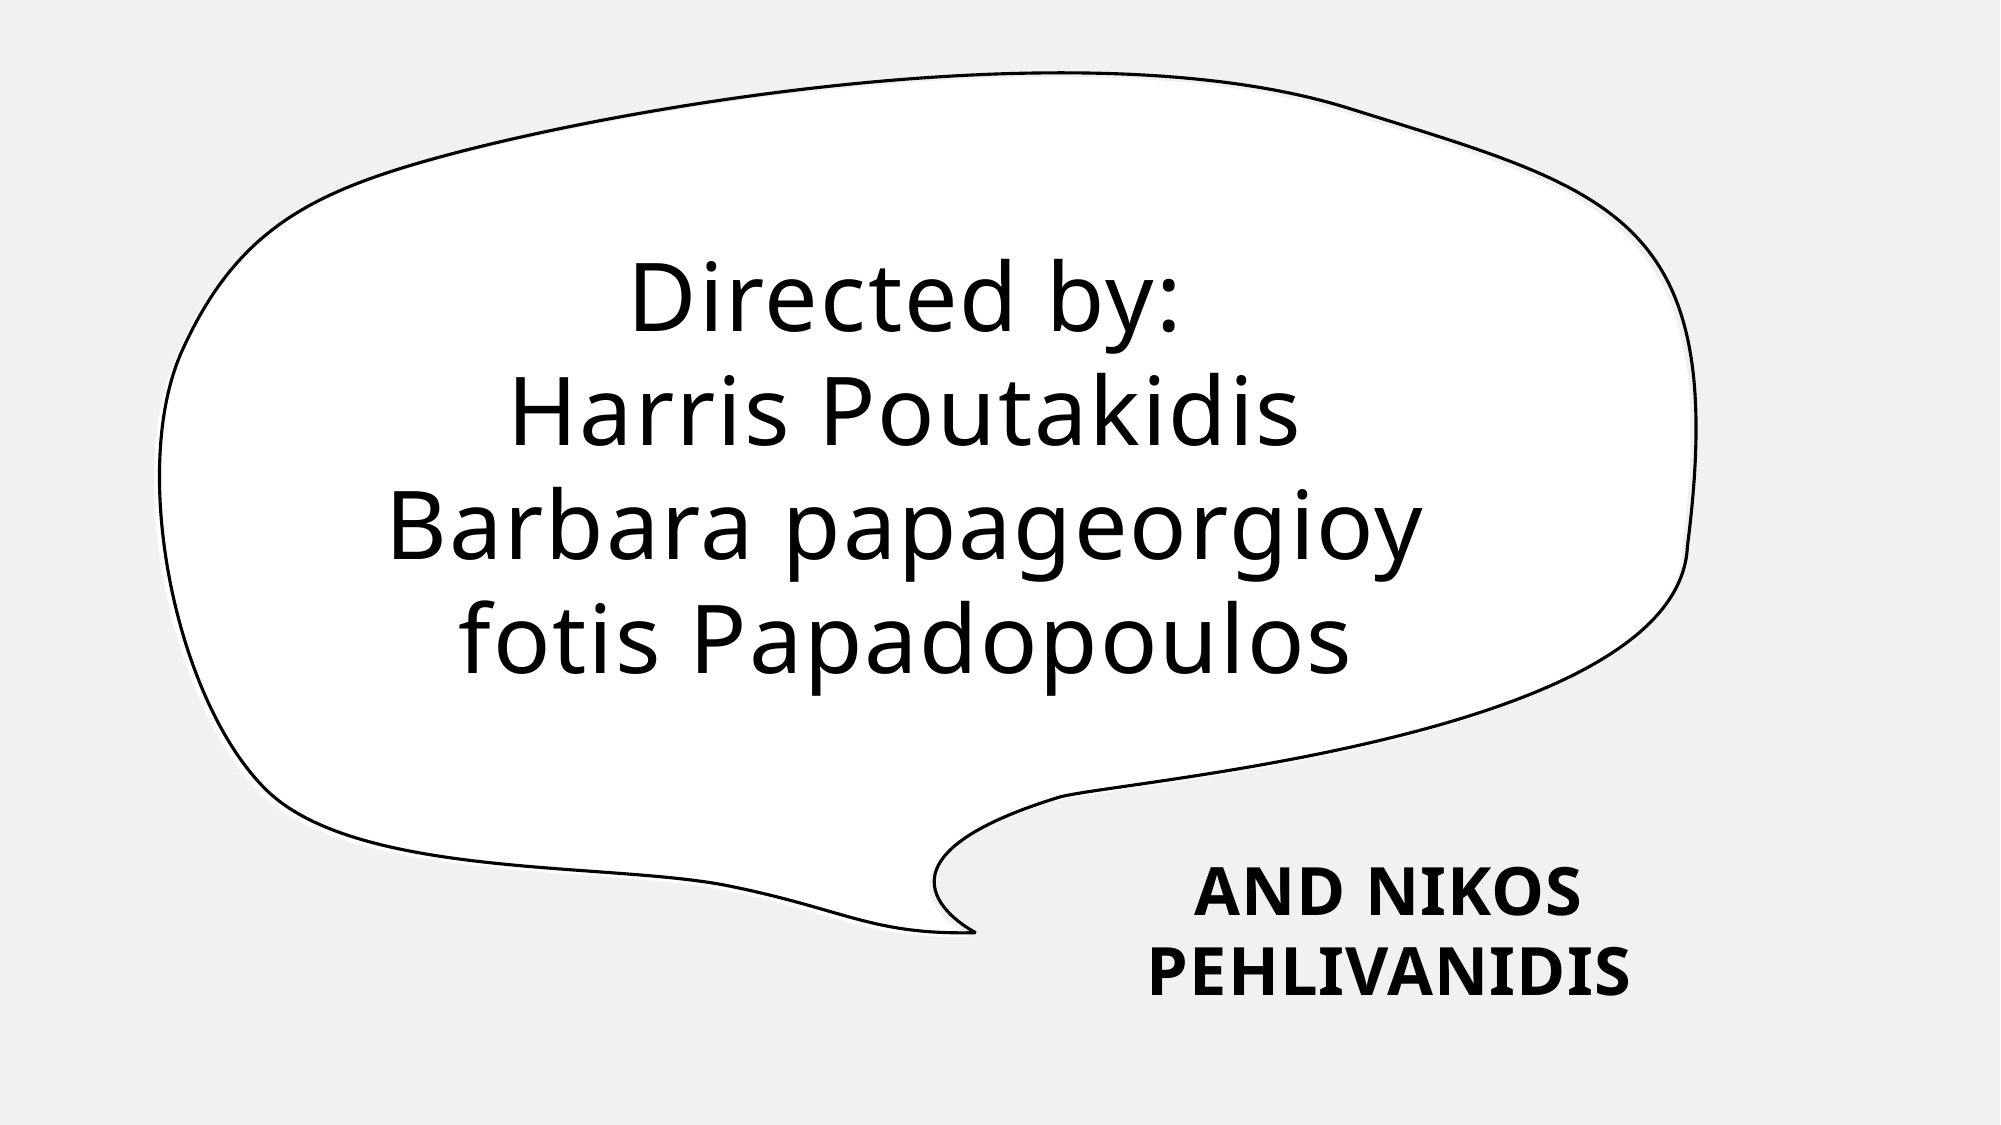

# Directed by: Harris Poutakidis Barbara papageorgioy fotis Papadopoulos
AND NIKOS PEHLIVANIDIS